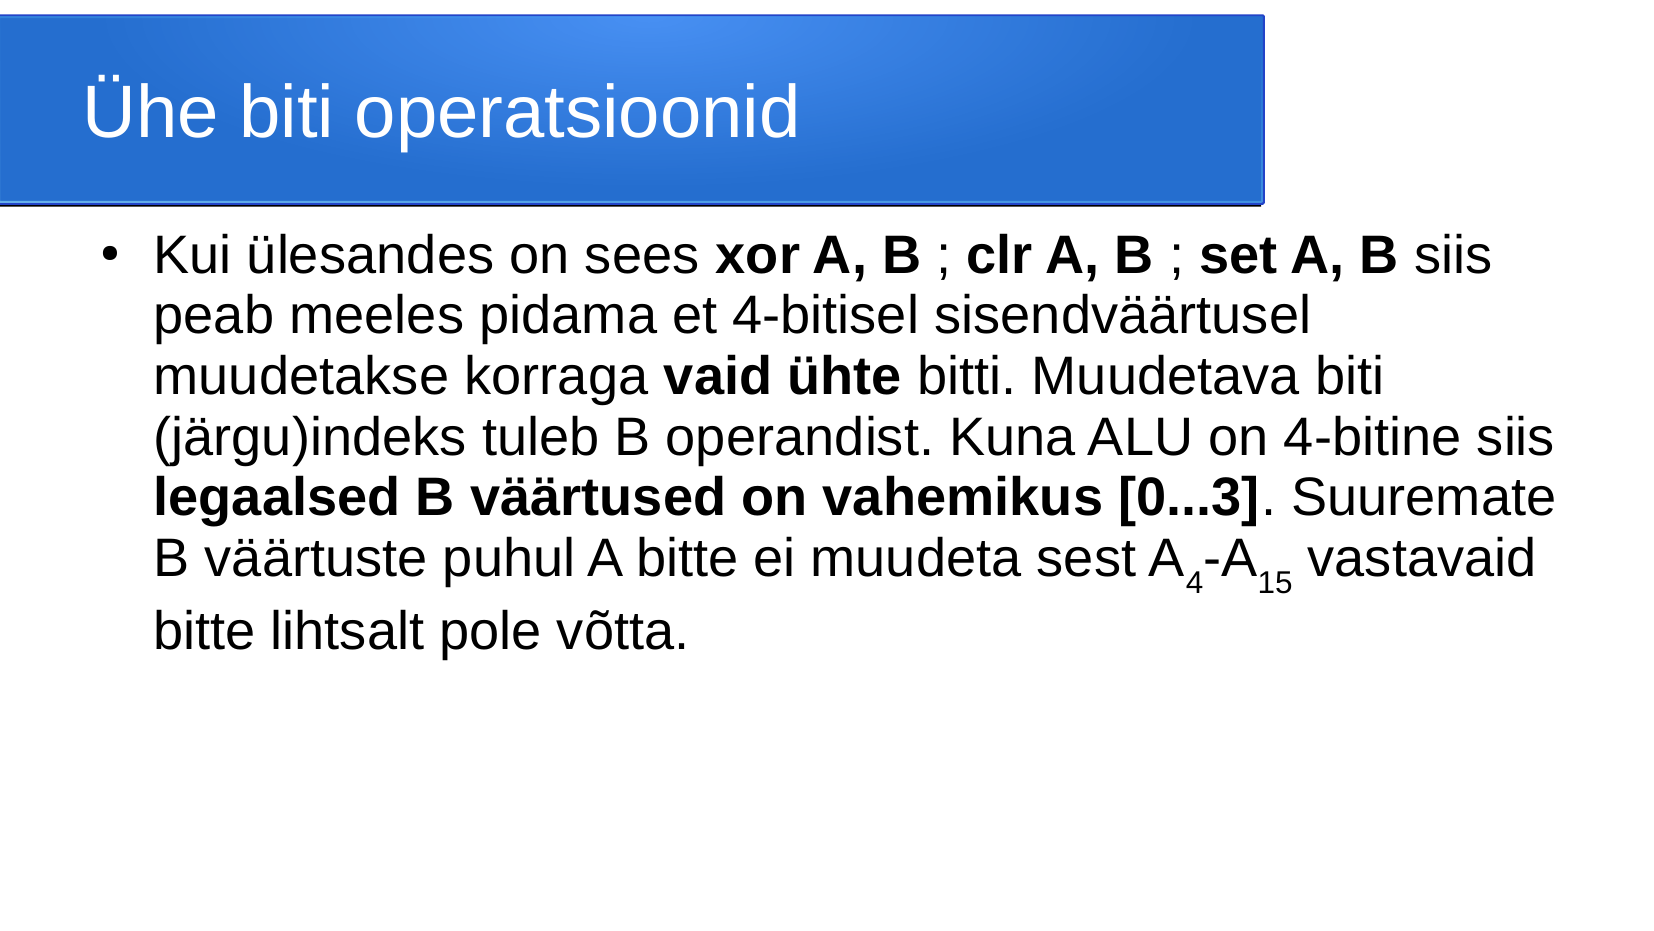

# Ühe biti operatsioonid
Kui ülesandes on sees xor A, B ; clr A, B ; set A, B siis peab meeles pidama et 4-bitisel sisendväärtusel muudetakse korraga vaid ühte bitti. Muudetava biti (järgu)indeks tuleb B operandist. Kuna ALU on 4-bitine siis legaalsed B väärtused on vahemikus [0...3]. Suuremate B väärtuste puhul A bitte ei muudeta sest A4-A15 vastavaid bitte lihtsalt pole võtta.